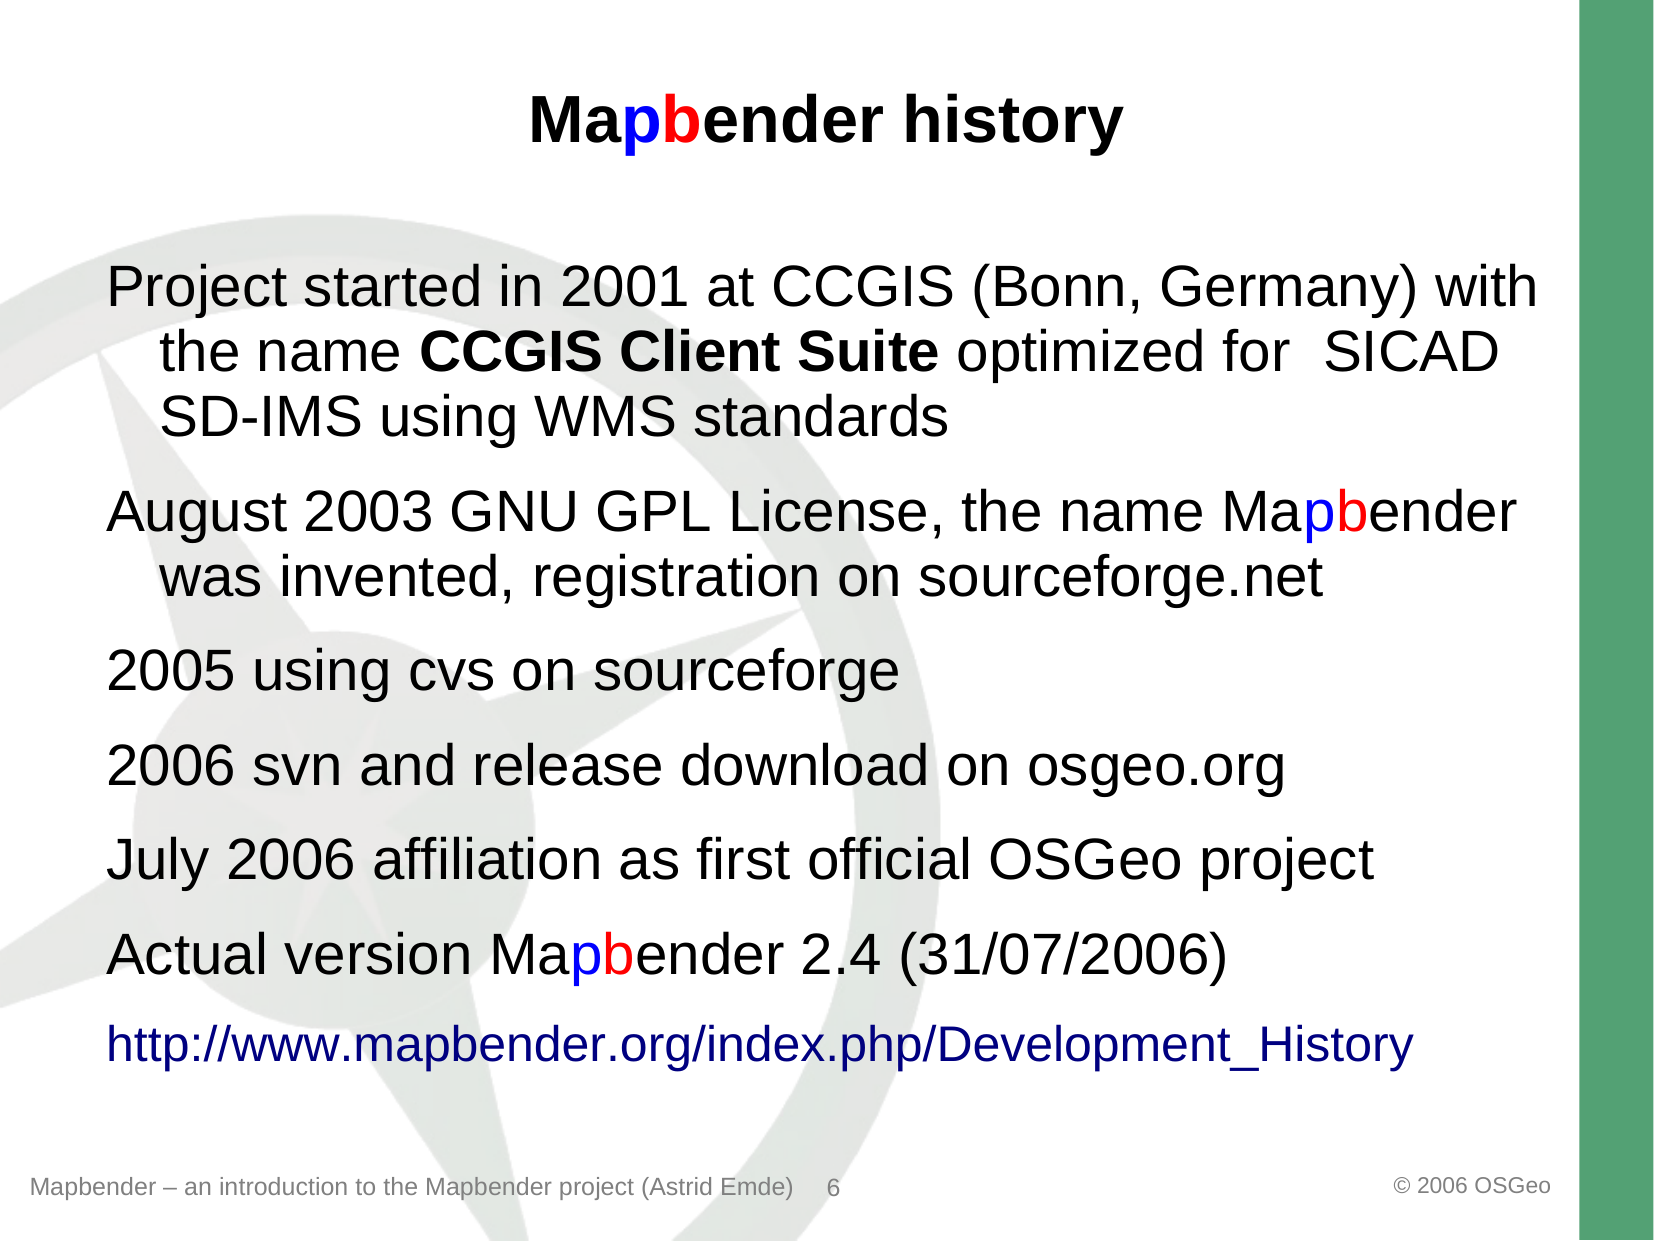

# Mapbender history
Project started in 2001 at CCGIS (Bonn, Germany) with the name CCGIS Client Suite optimized for SICAD SD-IMS using WMS standards
August 2003 GNU GPL License, the name Mapbender was invented, registration on sourceforge.net
2005 using cvs on sourceforge
2006 svn and release download on osgeo.org
July 2006 affiliation as first official OSGeo project
Actual version Mapbender 2.4 (31/07/2006)
http://www.mapbender.org/index.php/Development_History